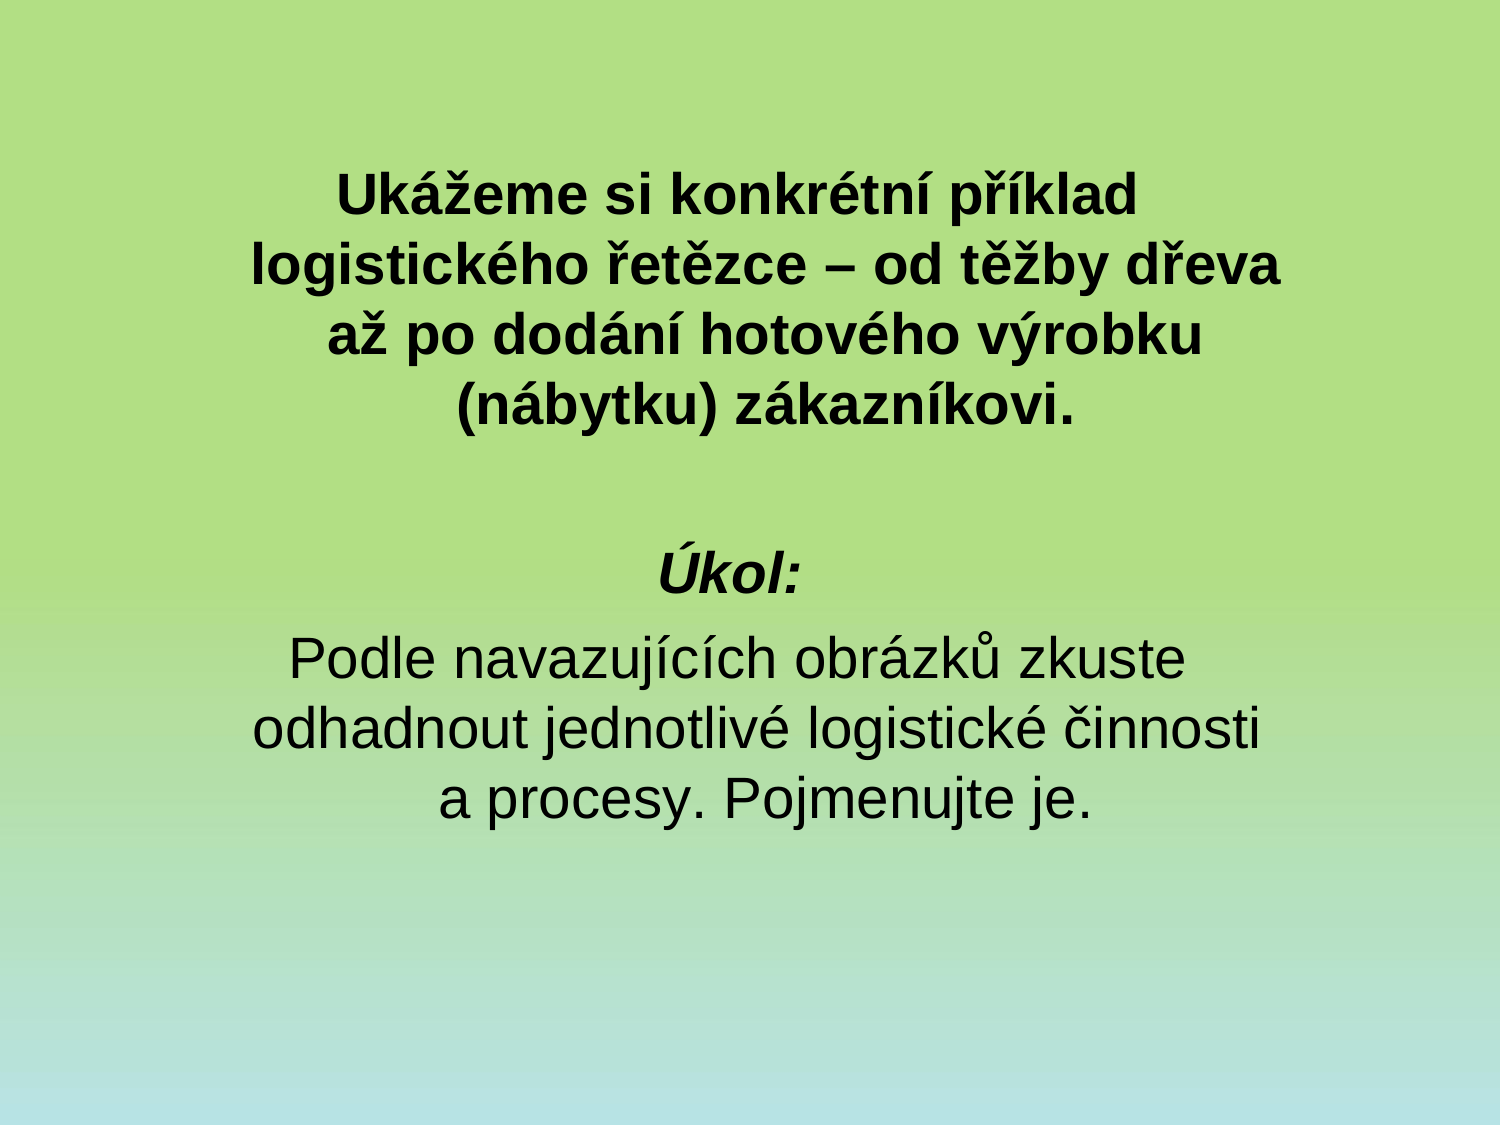

# Ukážeme si konkrétní příklad logistického řetězce – od těžby dřeva až po dodání hotového výrobku (nábytku) zákazníkovi.
Úkol:
Podle navazujících obrázků zkuste odhadnout jednotlivé logistické činnosti
a procesy. Pojmenujte je.